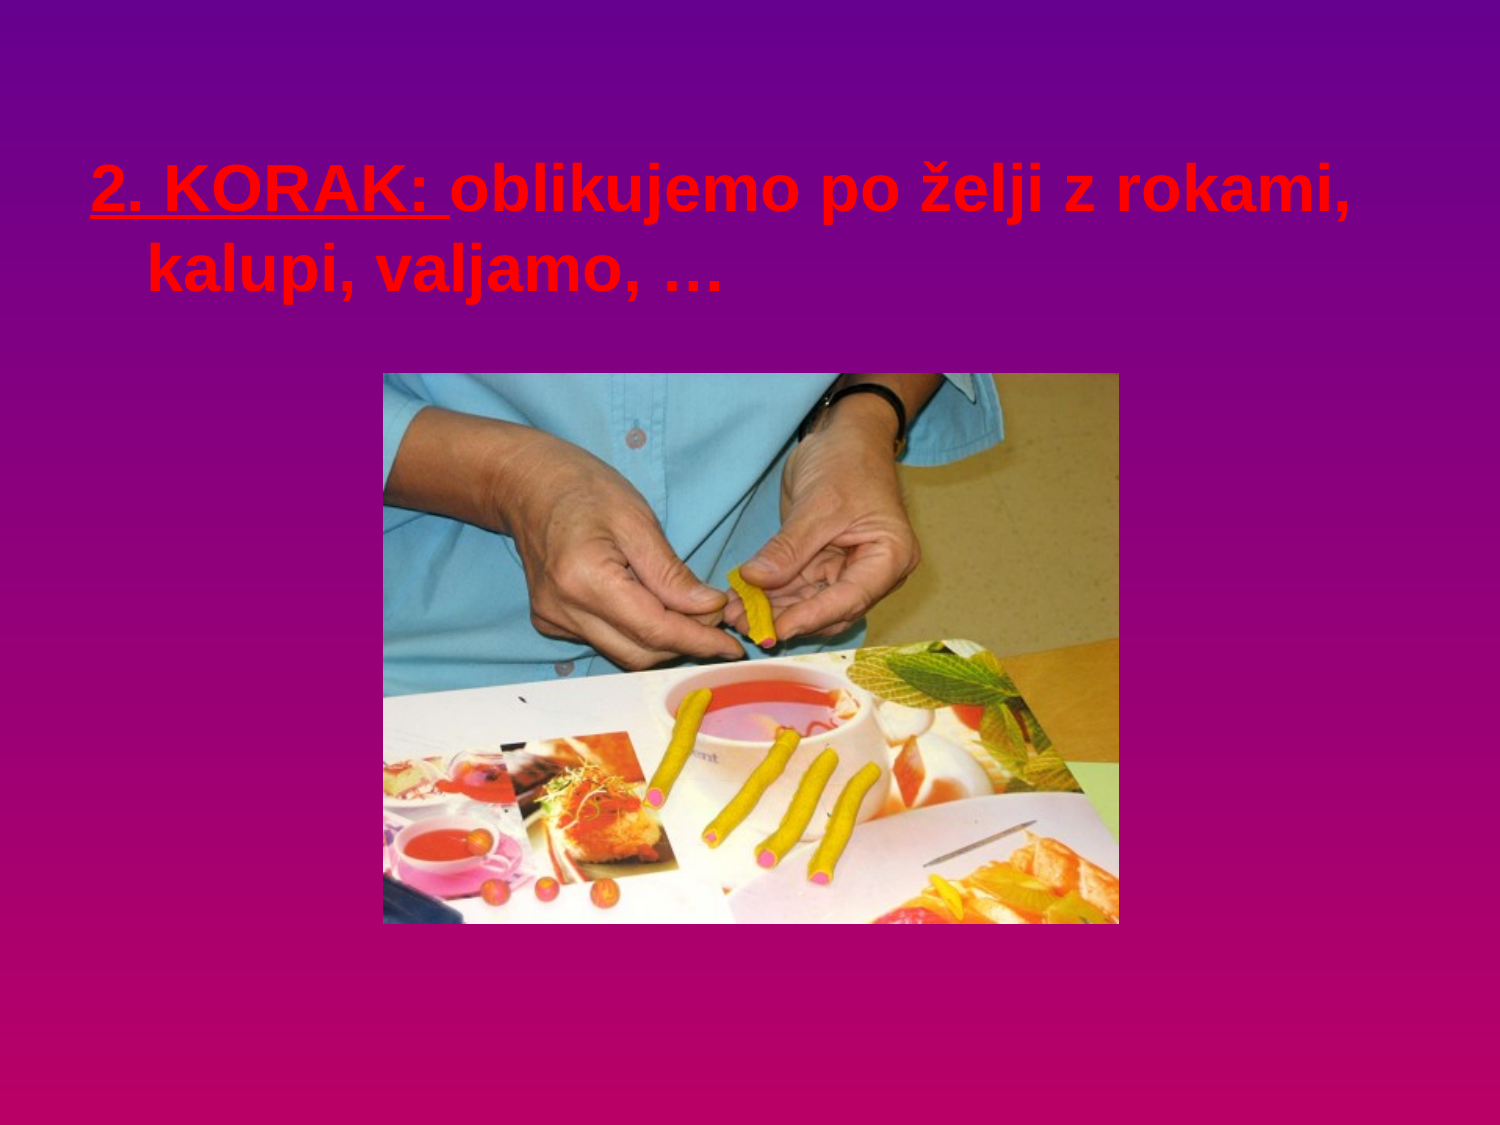

# 2. KORAK: oblikujemo po želji z rokami, kalupi, valjamo, …